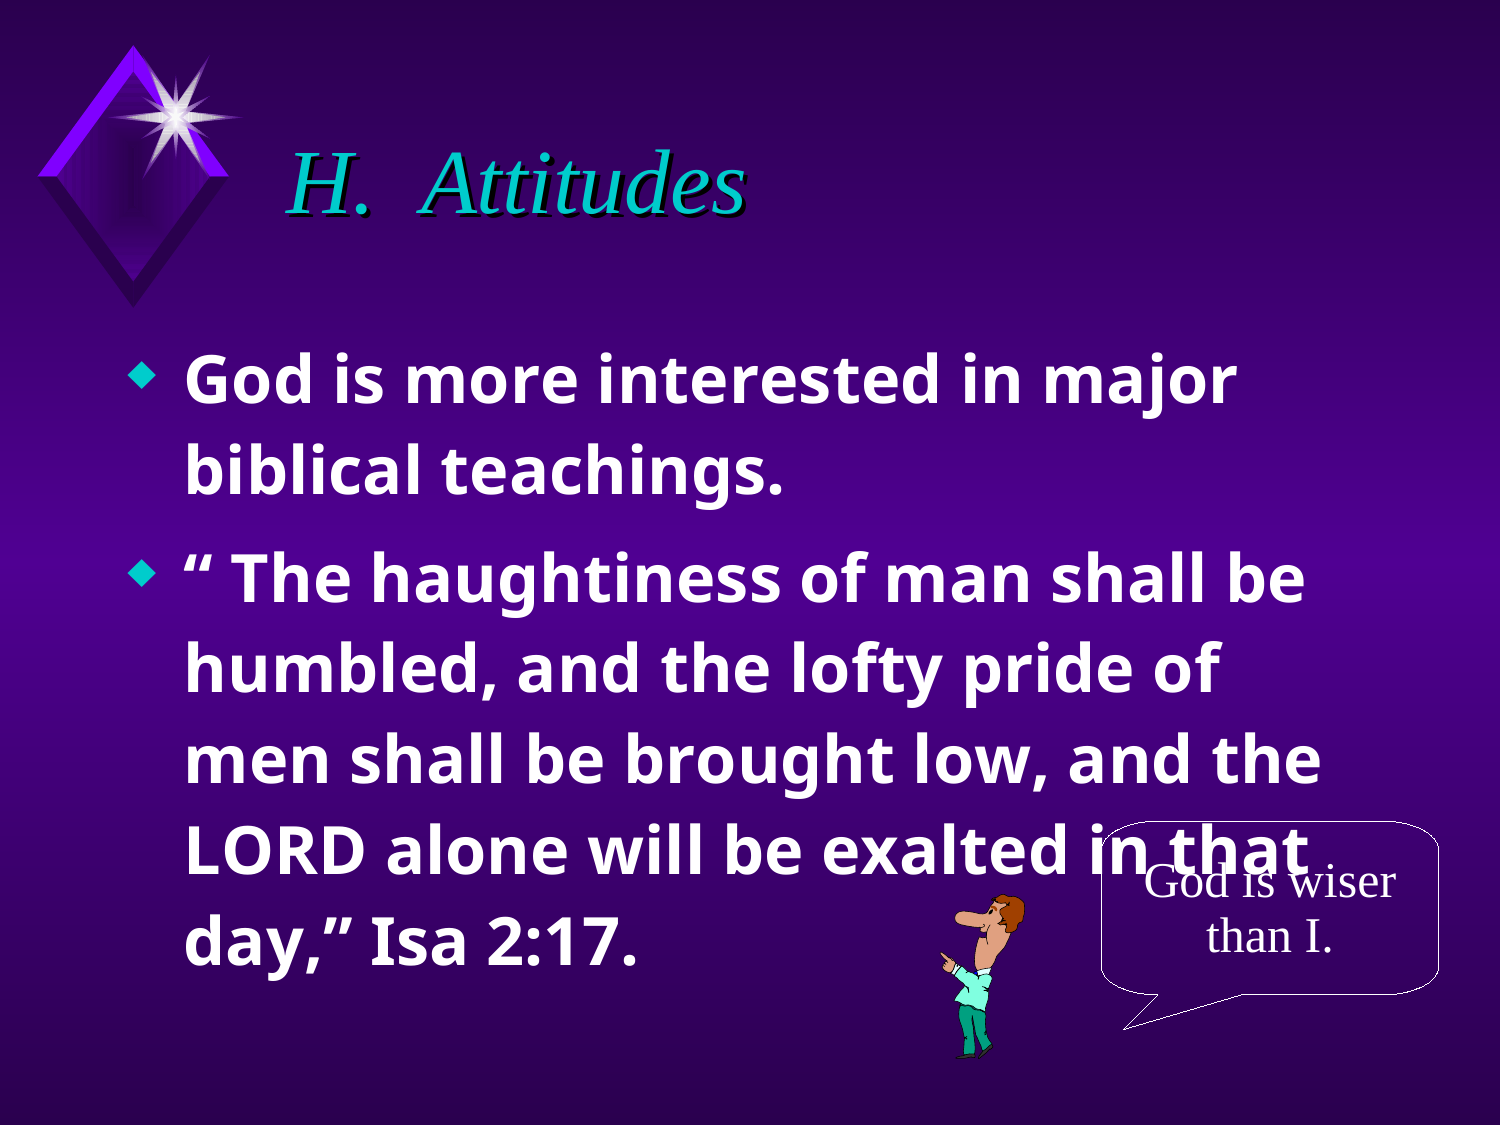

# H. Attitudes
God is more interested in major biblical teachings.
“ The haughtiness of man shall be humbled, and the lofty pride of men shall be brought low, and the LORD alone will be exalted in that day,” Isa 2:17.
God is wiser
than I.